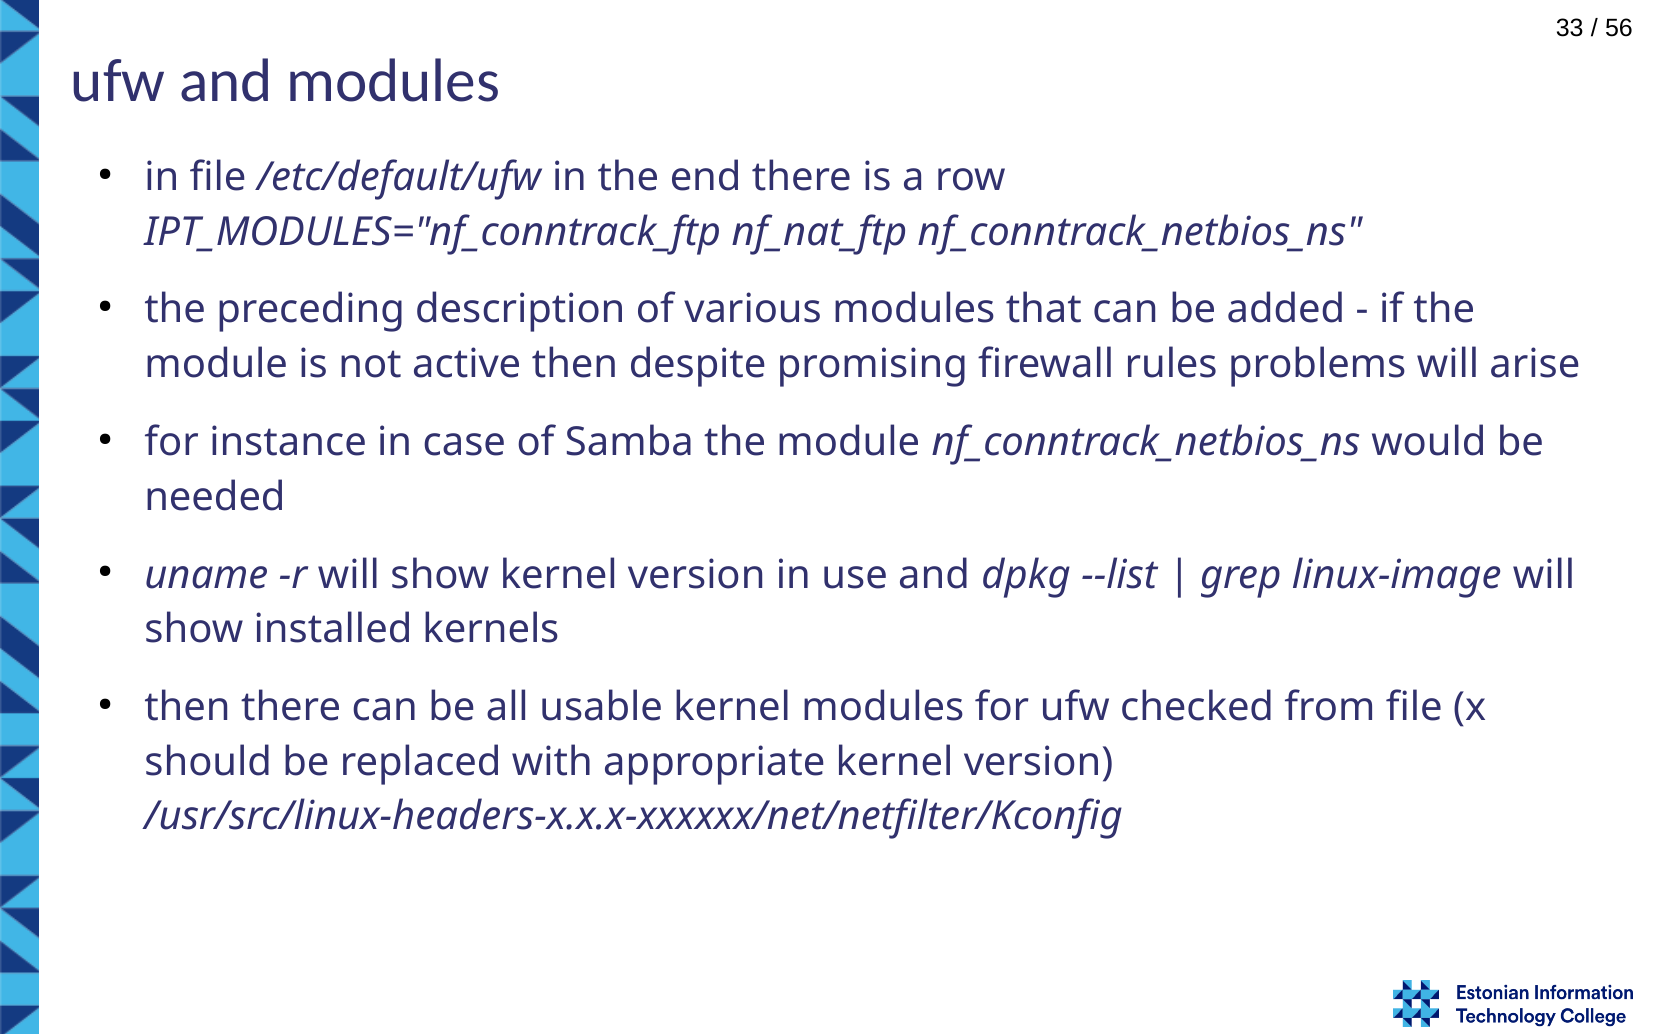

# ufw and modules
in file /etc/default/ufw in the end there is a row
IPT_MODULES="nf_conntrack_ftp nf_nat_ftp nf_conntrack_netbios_ns"
the preceding description of various modules that can be added - if the module is not active then despite promising firewall rules problems will arise
for instance in case of Samba the module nf_conntrack_netbios_ns would be needed
uname -r will show kernel version in use and dpkg --list | grep linux-image will show installed kernels
then there can be all usable kernel modules for ufw checked from file (x should be replaced with appropriate kernel version)
/usr/src/linux-headers-x.x.x-xxxxxx/net/netfilter/Kconfig